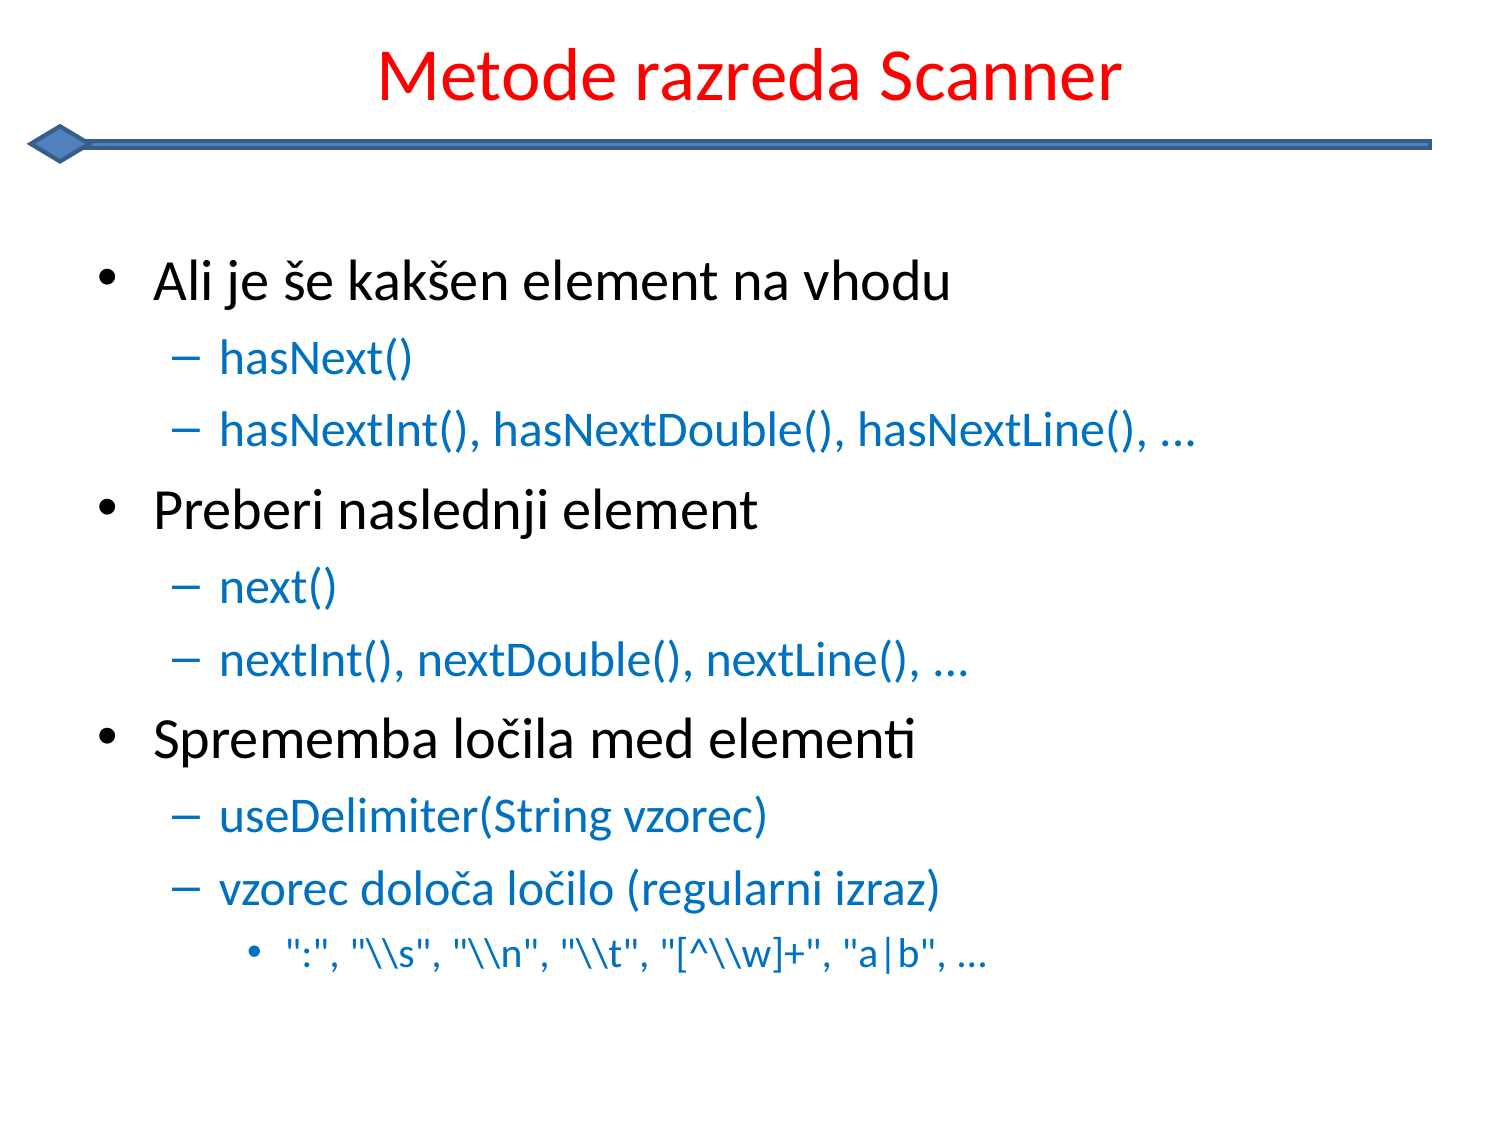

# Metode razreda Scanner
Ali je še kakšen element na vhodu
hasNext()
hasNextInt(), hasNextDouble(), hasNextLine(), ...
Preberi naslednji element
next()
nextInt(), nextDouble(), nextLine(), ...
Sprememba ločila med elementi
useDelimiter(String vzorec)
vzorec določa ločilo (regularni izraz)
":", "\\s", "\\n", "\\t", "[^\\w]+", "a|b", ...